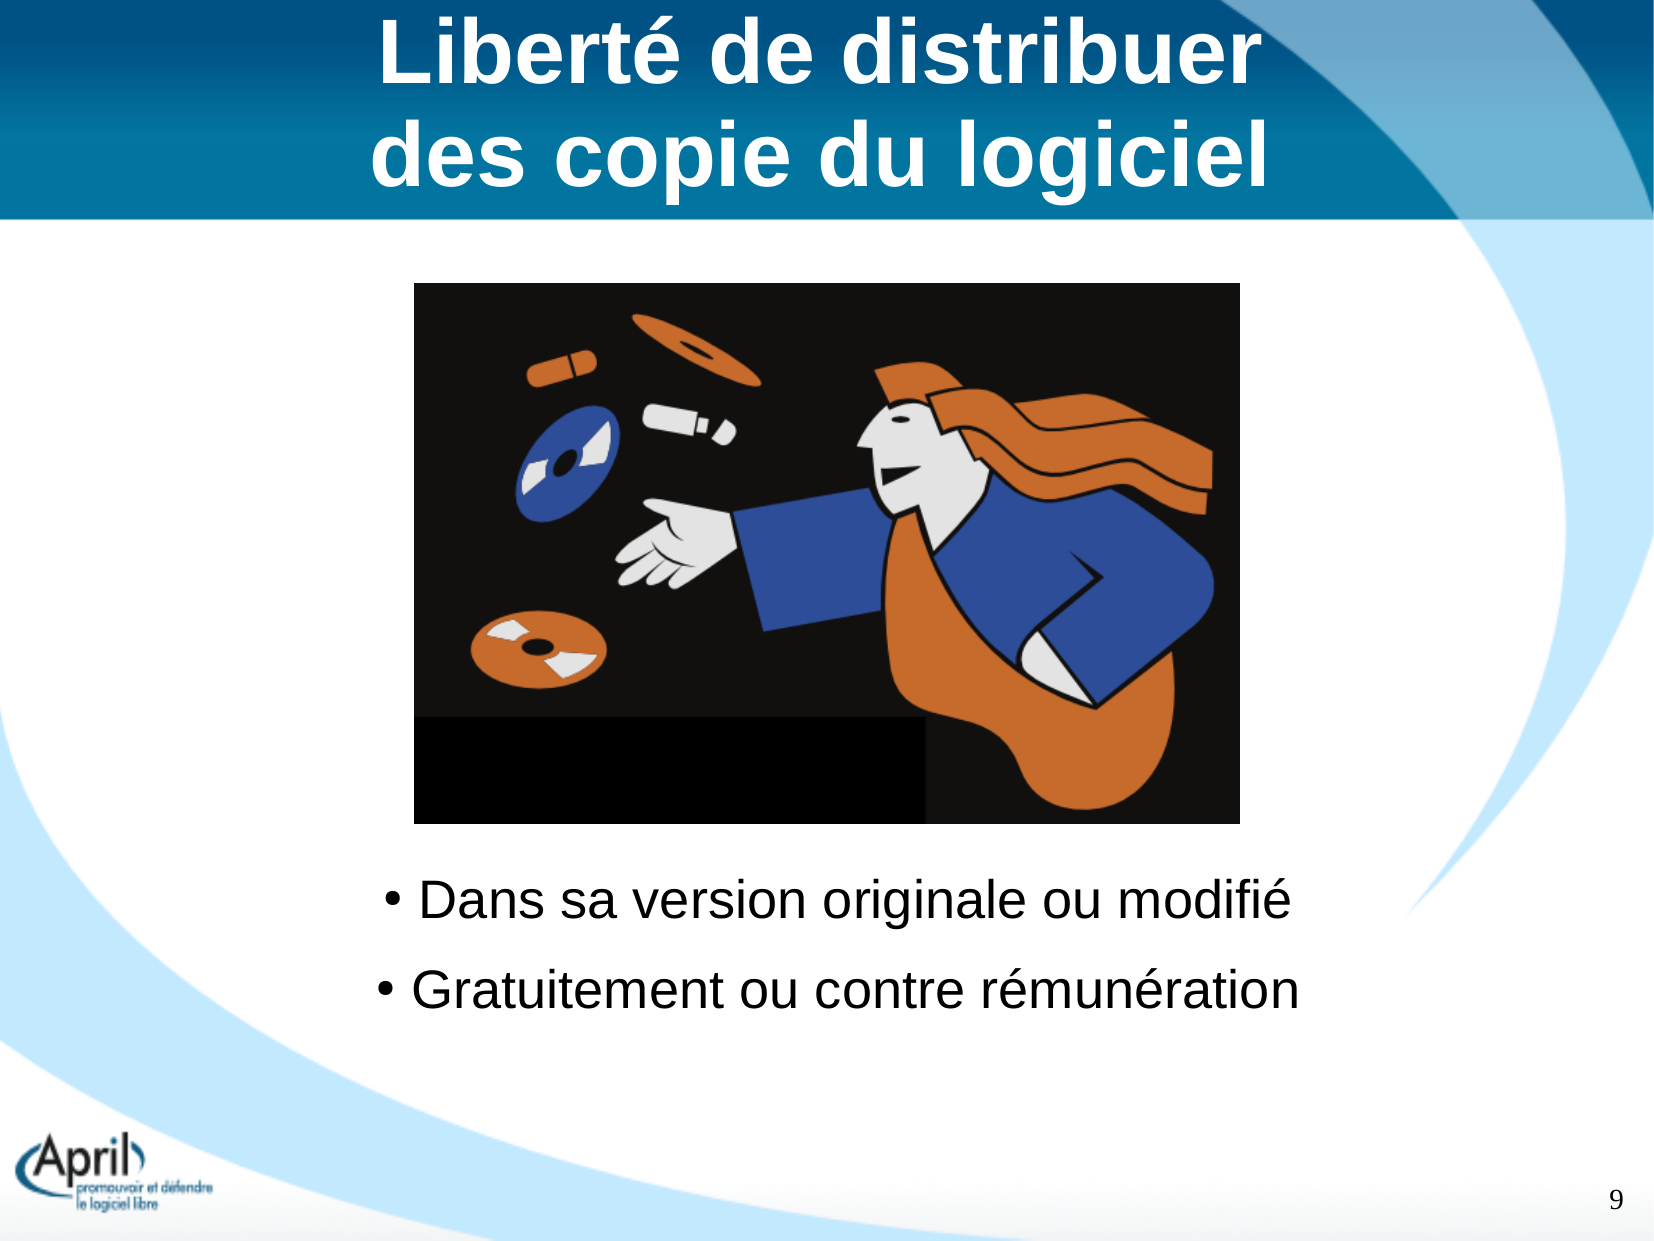

# Liberté de distribuer des copie du logiciel
Dans sa version originale ou modifié
Gratuitement ou contre rémunération
9